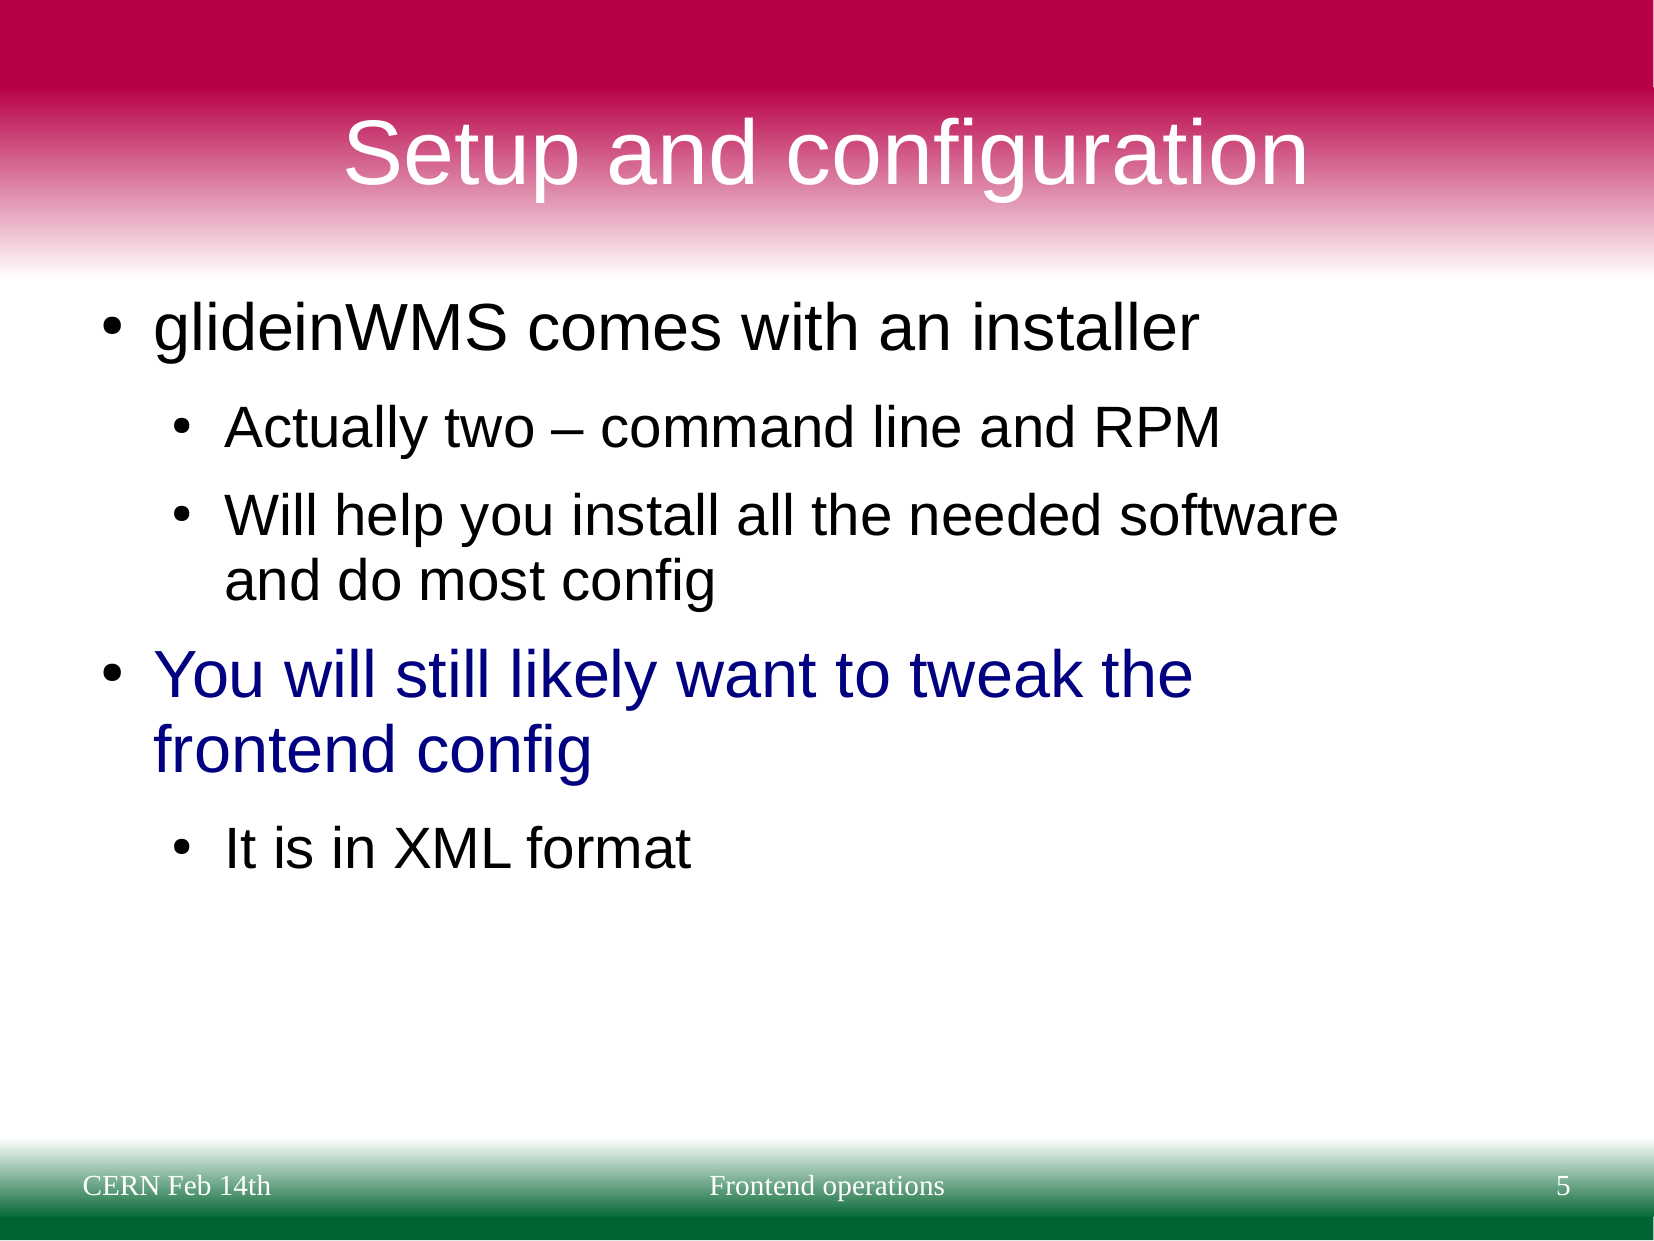

# Setup and configuration
glideinWMS comes with an installer
Actually two – command line and RPM
Will help you install all the needed software
and do most config
You will still likely want to tweak the
frontend config
It is in XML format
CERN Feb 14th
Frontend operations
5